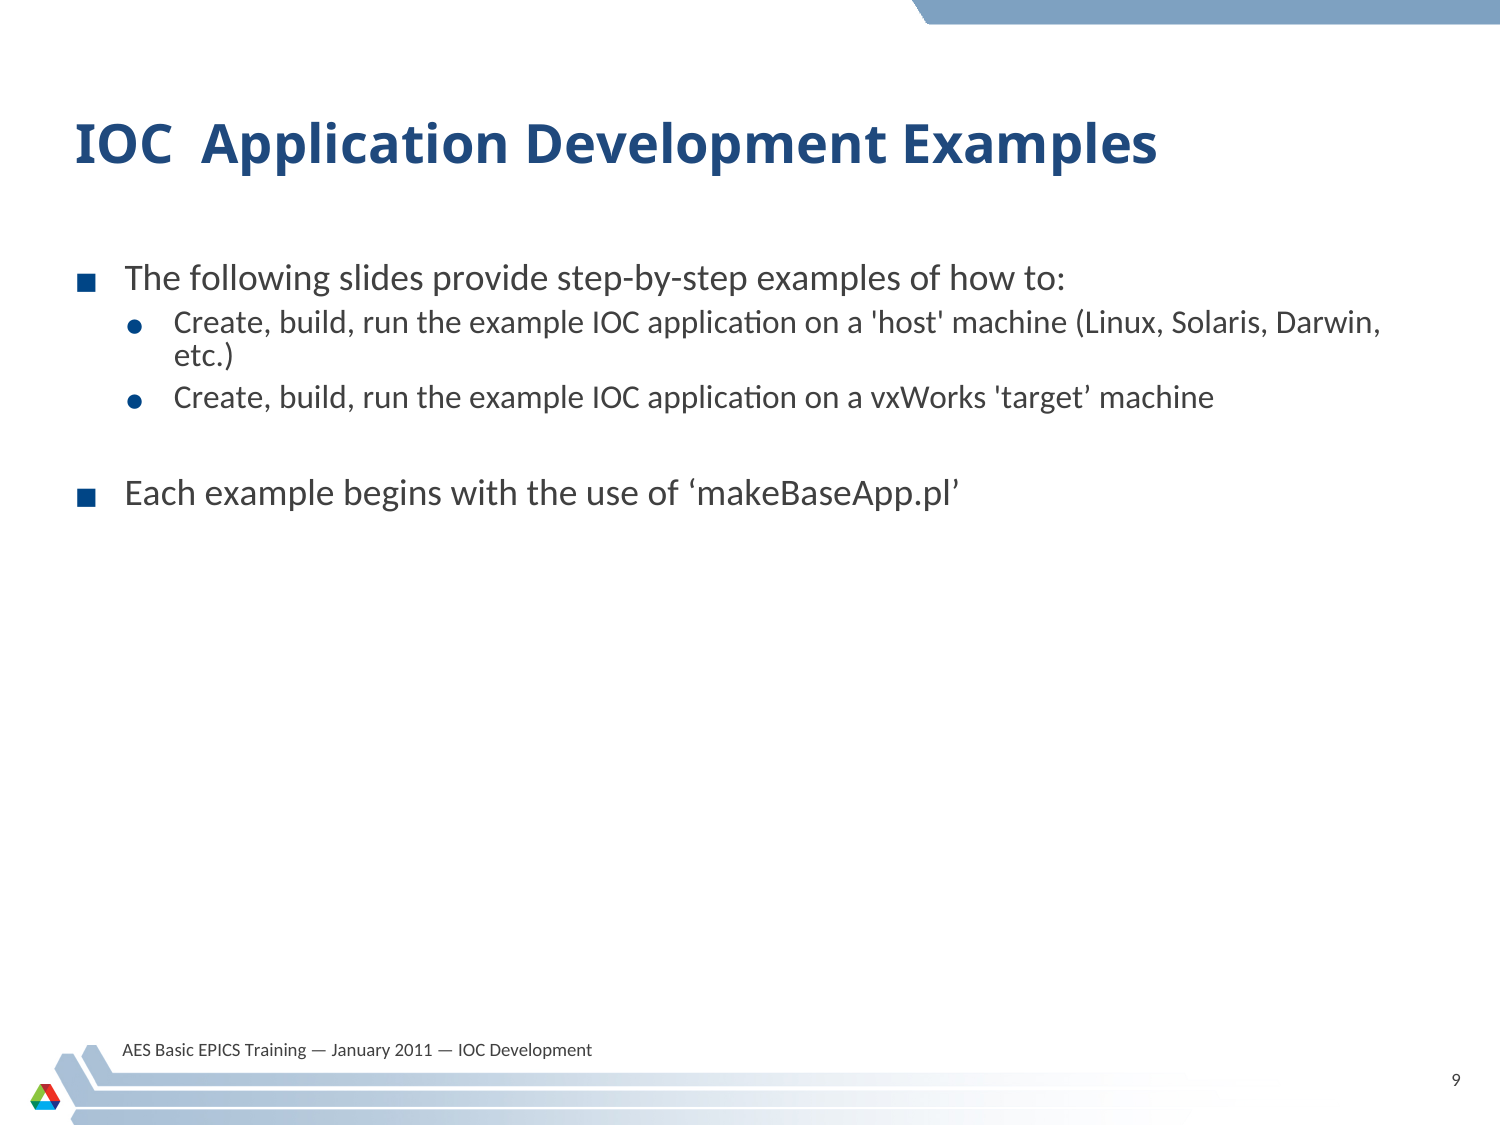

# IOC Application Development Examples
The following slides provide step-by-step examples of how to:
Create, build, run the example IOC application on a 'host' machine (Linux, Solaris, Darwin, etc.)
Create, build, run the example IOC application on a vxWorks 'target’ machine
Each example begins with the use of ‘makeBaseApp.pl’
AES Basic EPICS Training — January 2011 — IOC Development
9